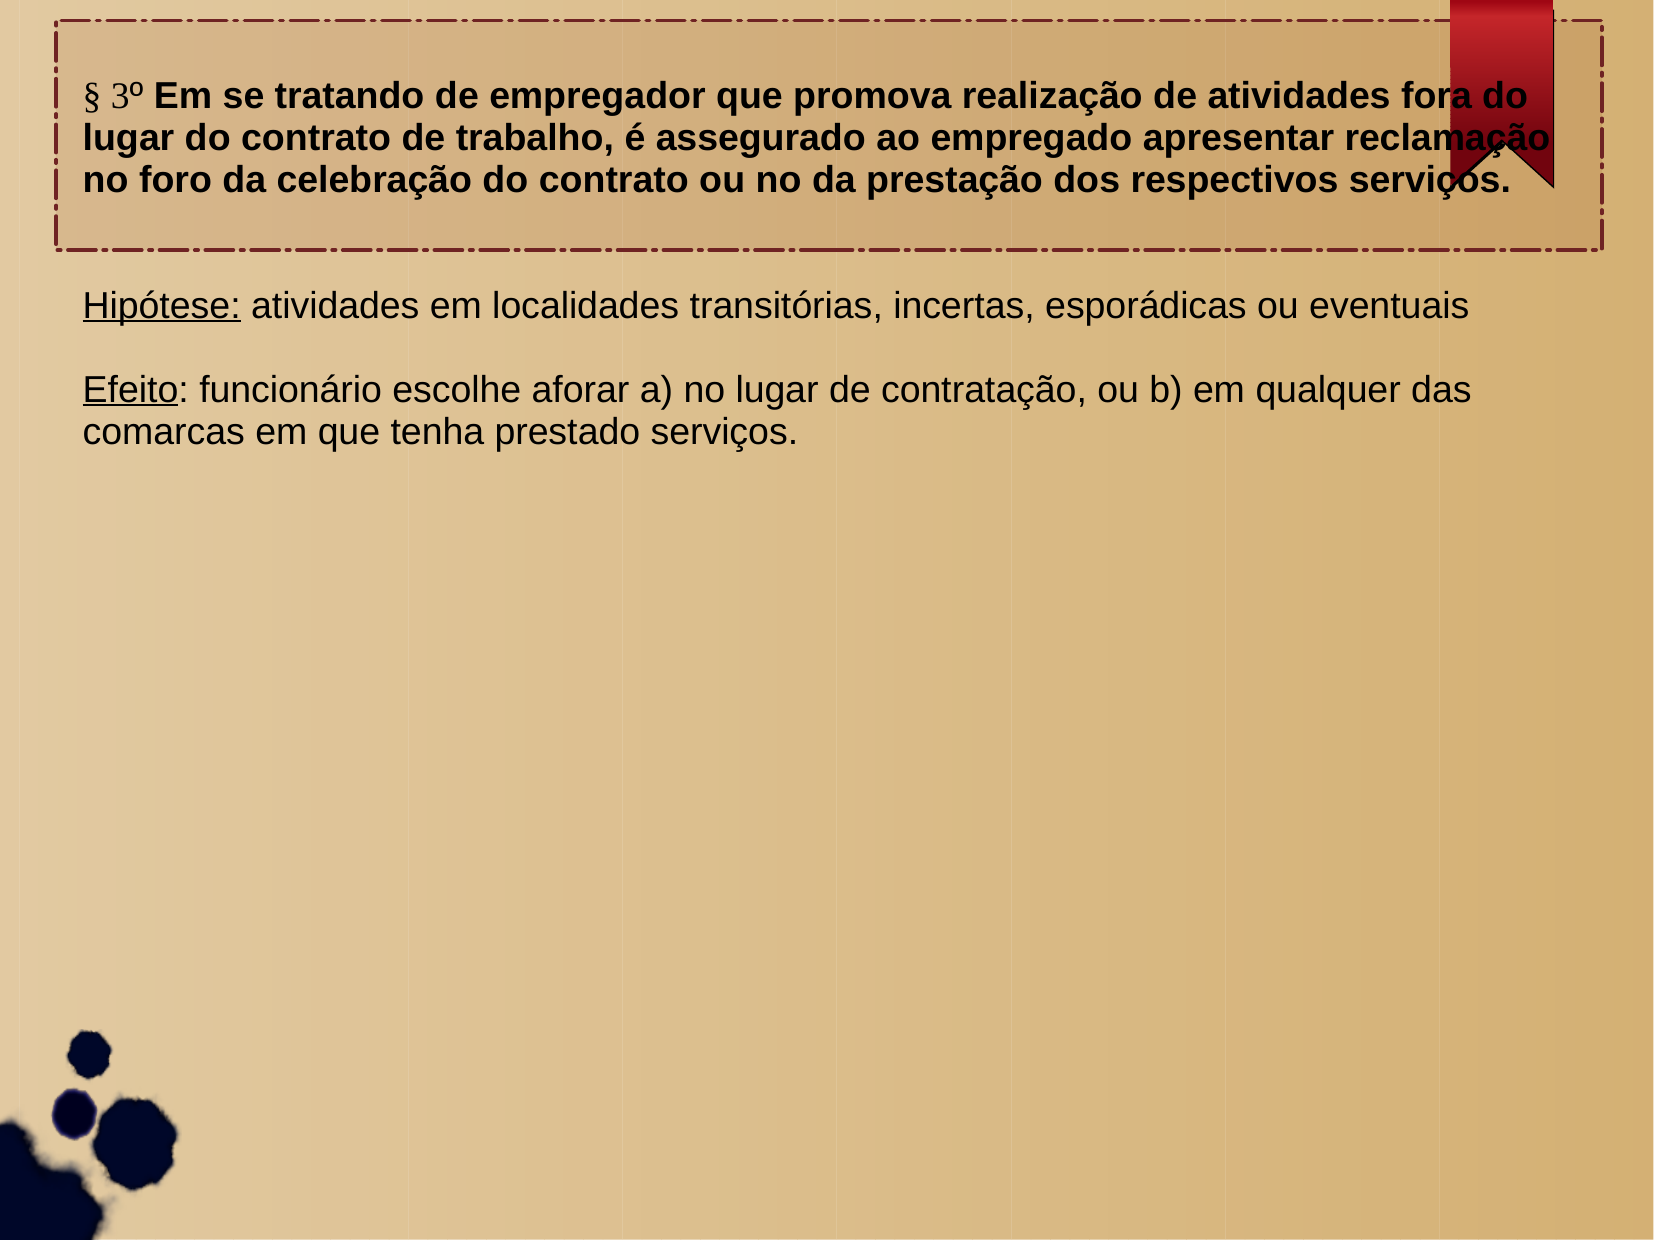

# § 3º Em se tratando de empregador que promova realização de atividades fora do lugar do contrato de trabalho, é assegurado ao empregado apresentar reclamação no foro da celebração do contrato ou no da prestação dos respectivos serviços. Hipótese: atividades em localidades transitórias, incertas, esporádicas ou eventuais Efeito: funcionário escolhe aforar a) no lugar de contratação, ou b) em qualquer das comarcas em que tenha prestado serviços.